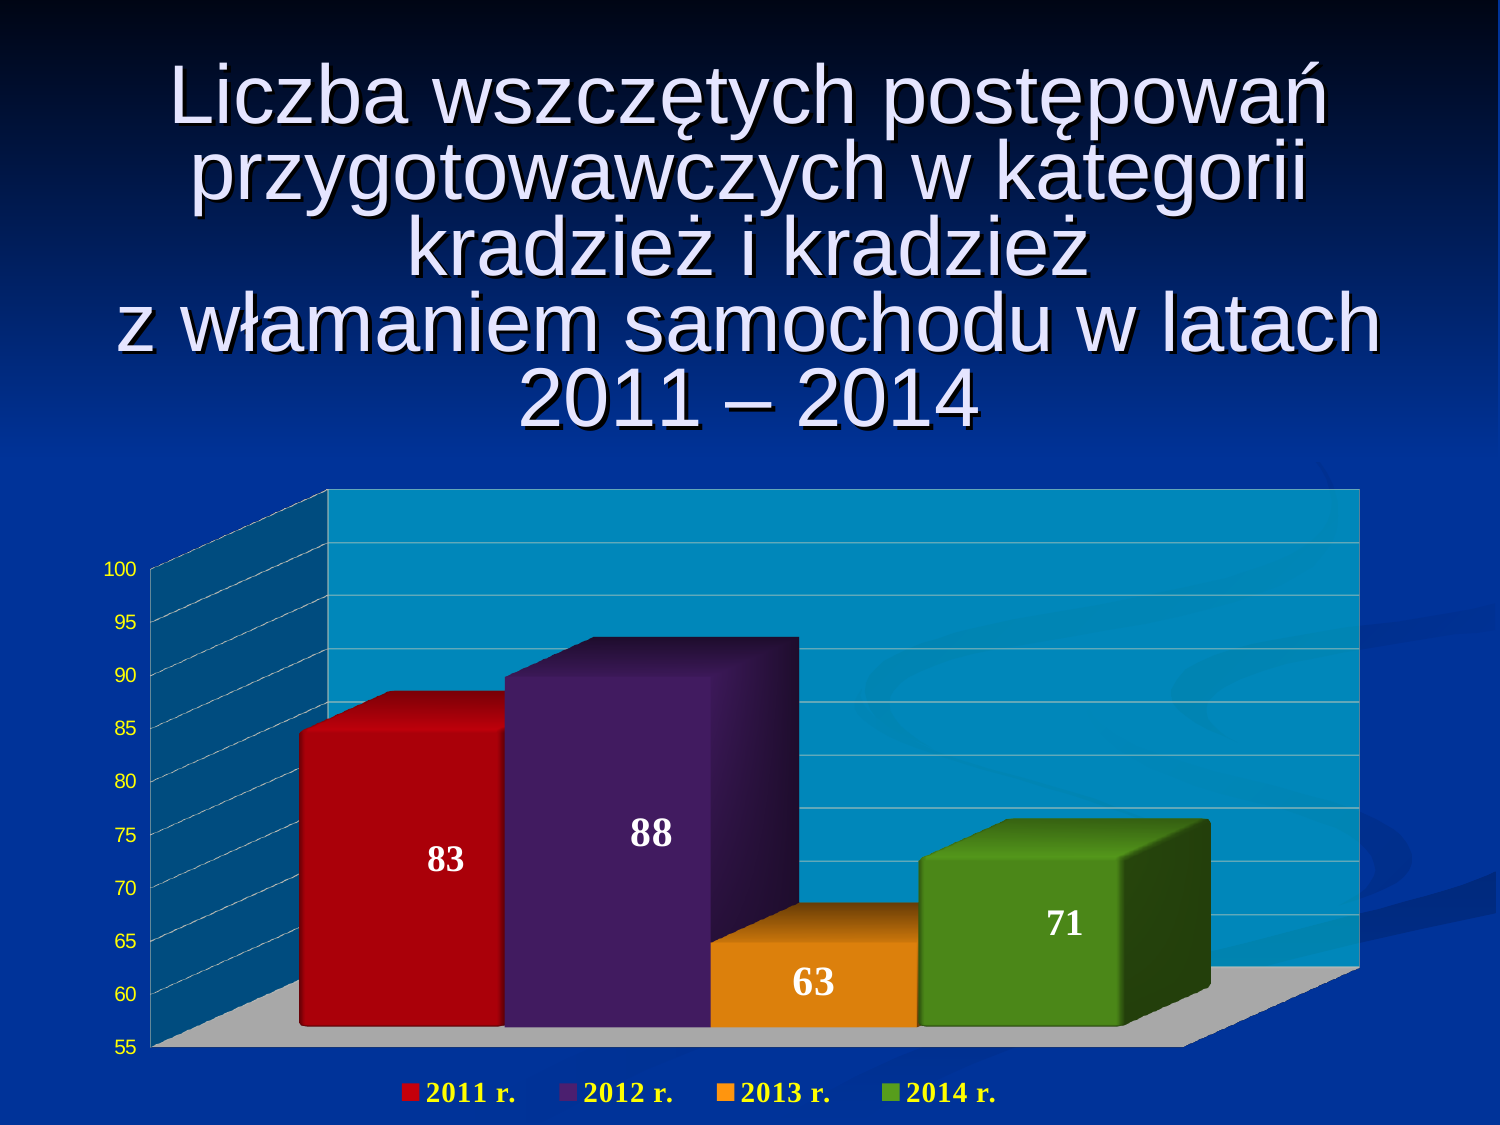

# Liczba wszczętych postępowań przygotowawczych w kategorii kradzież i kradzież z włamaniem samochodu w latach 2011 – 2014
[unsupported chart]